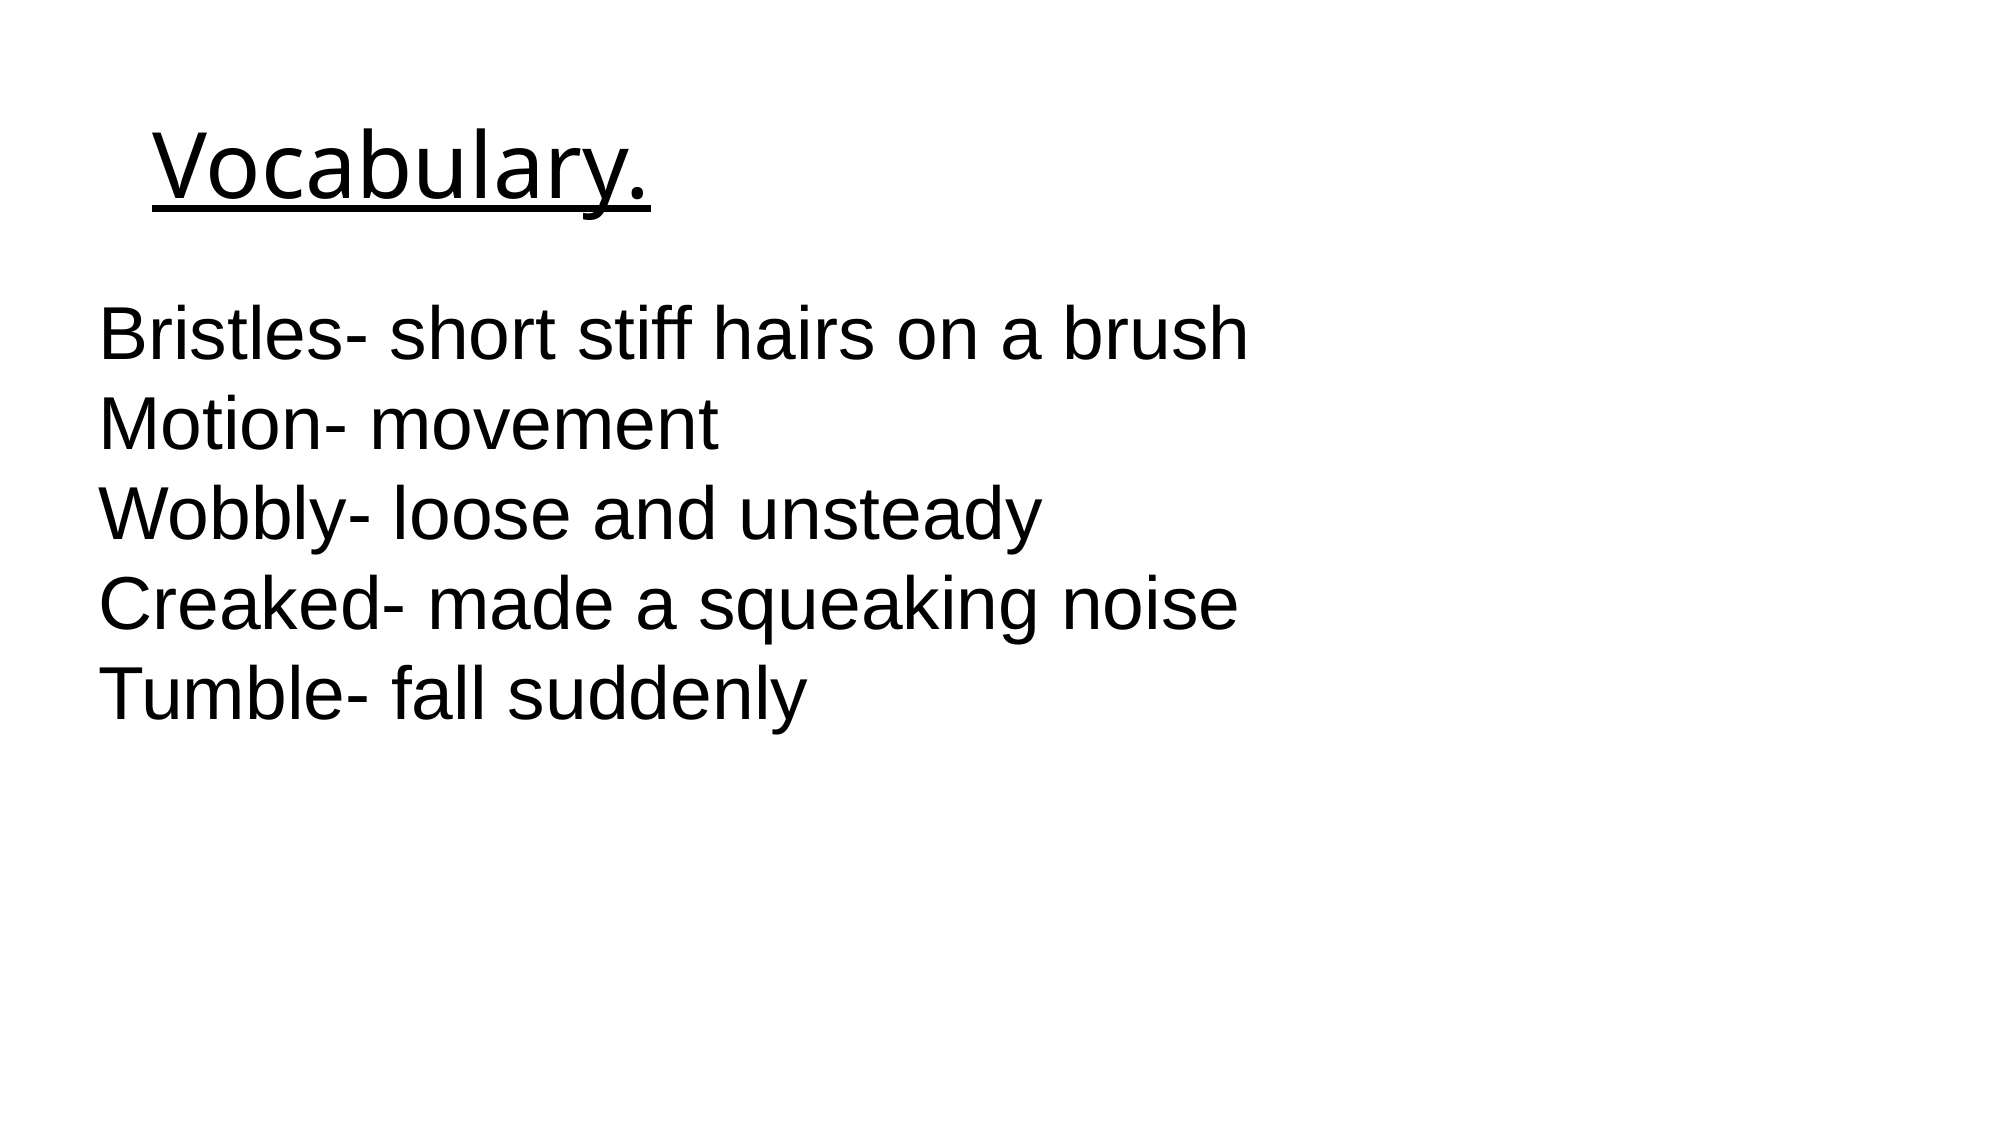

# Vocabulary.
Bristles- short stiff hairs on a brush
Motion- movement
Wobbly- loose and unsteady
Creaked- made a squeaking noise
Tumble- fall suddenly